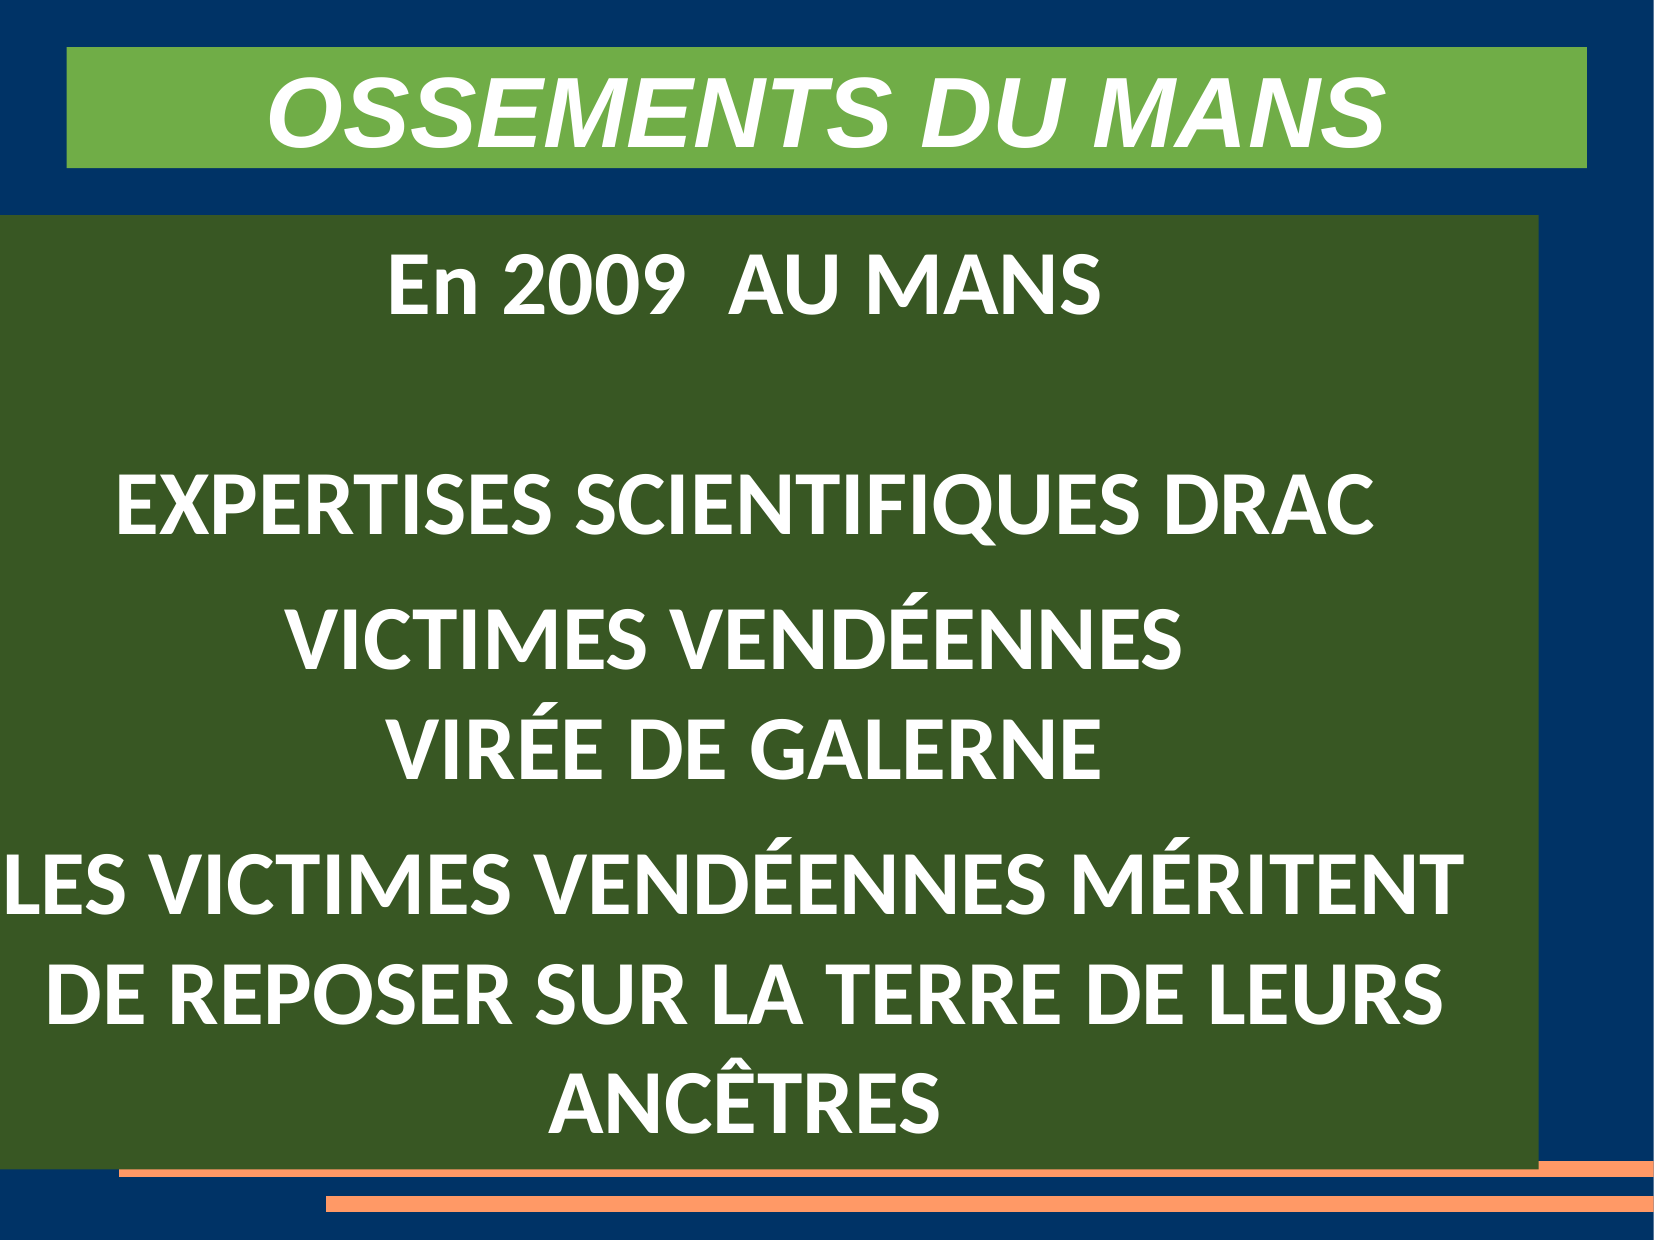

# OSSEMENTS DU MANS
En 2009 AU MANS
EXPERTISES SCIENTIFIQUES DRAC
VICTIMES VENDÉENNES
VIRÉE DE GALERNE
LES VICTIMES VENDÉENNES MÉRITENT
DE REPOSER SUR LA TERRE DE LEURS
ANCÊTRES